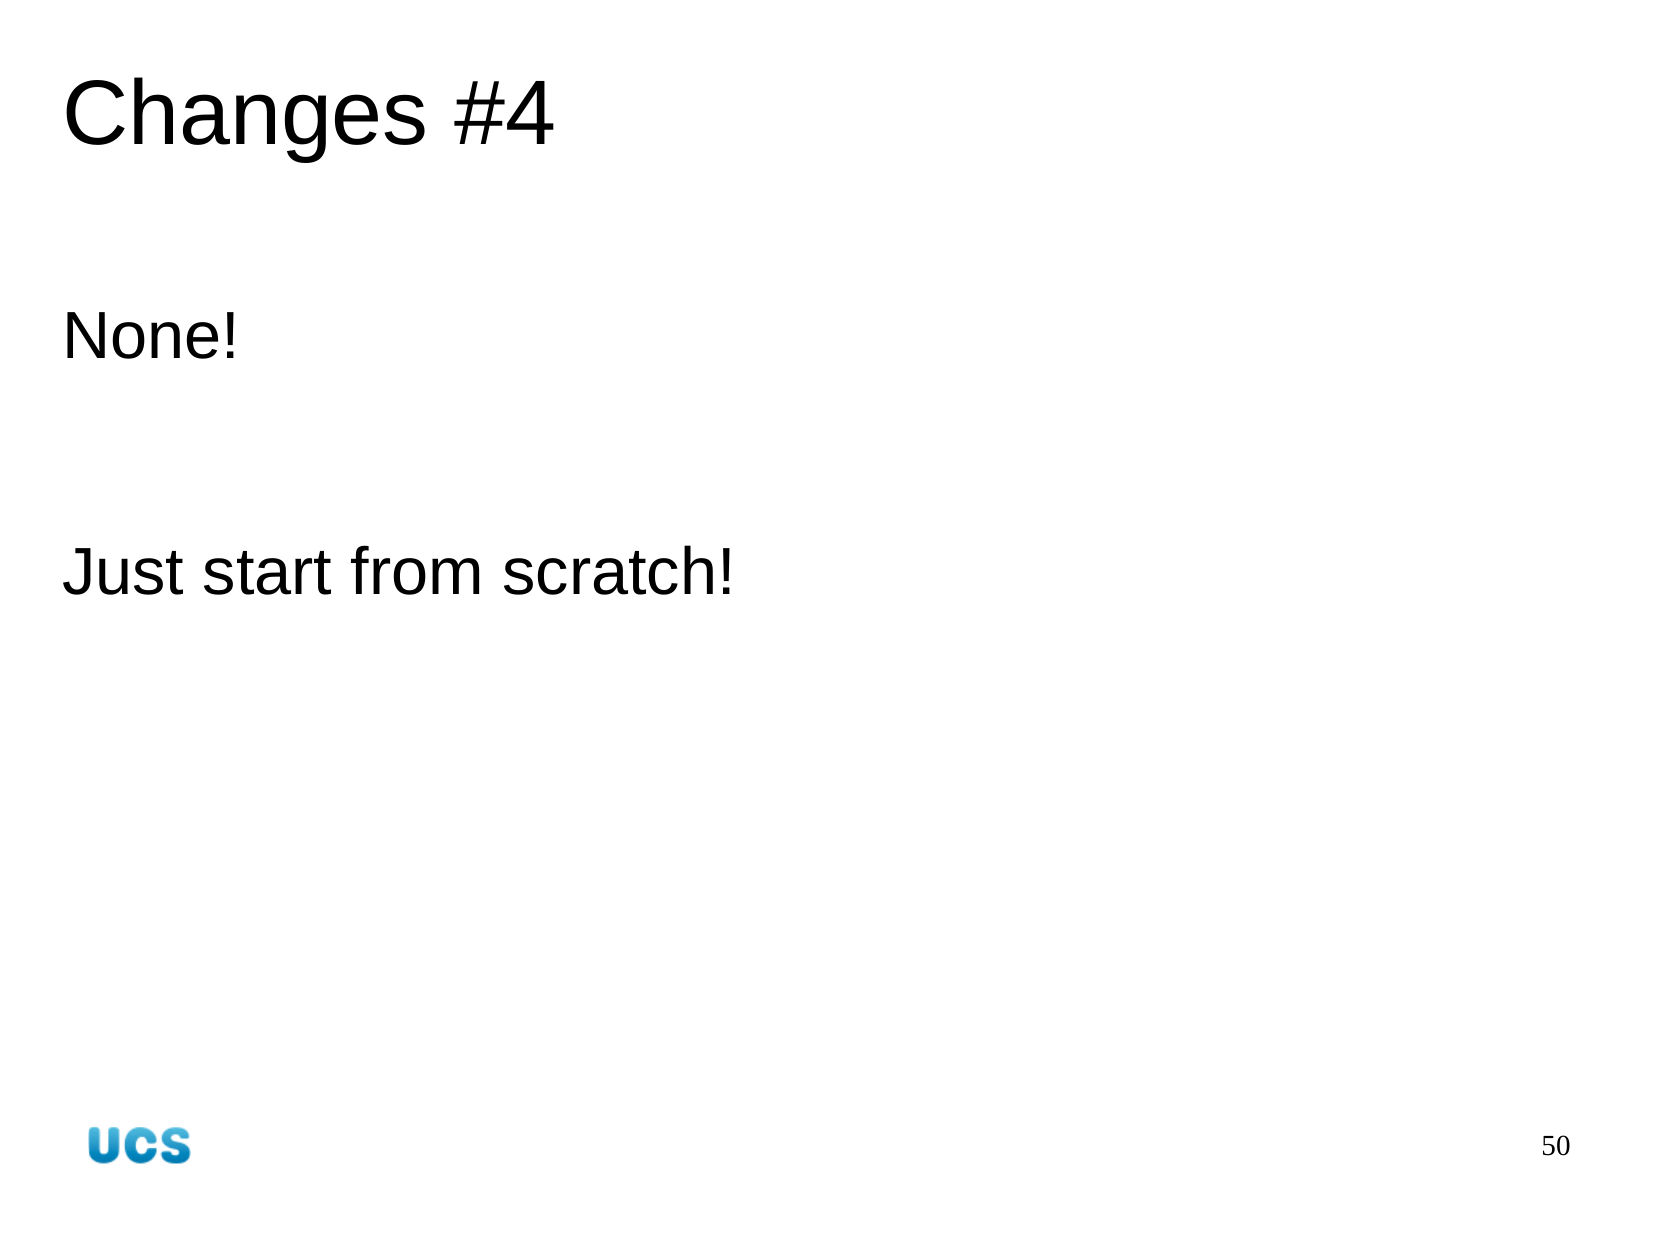

Changes #4
None!
Just start from scratch!
50